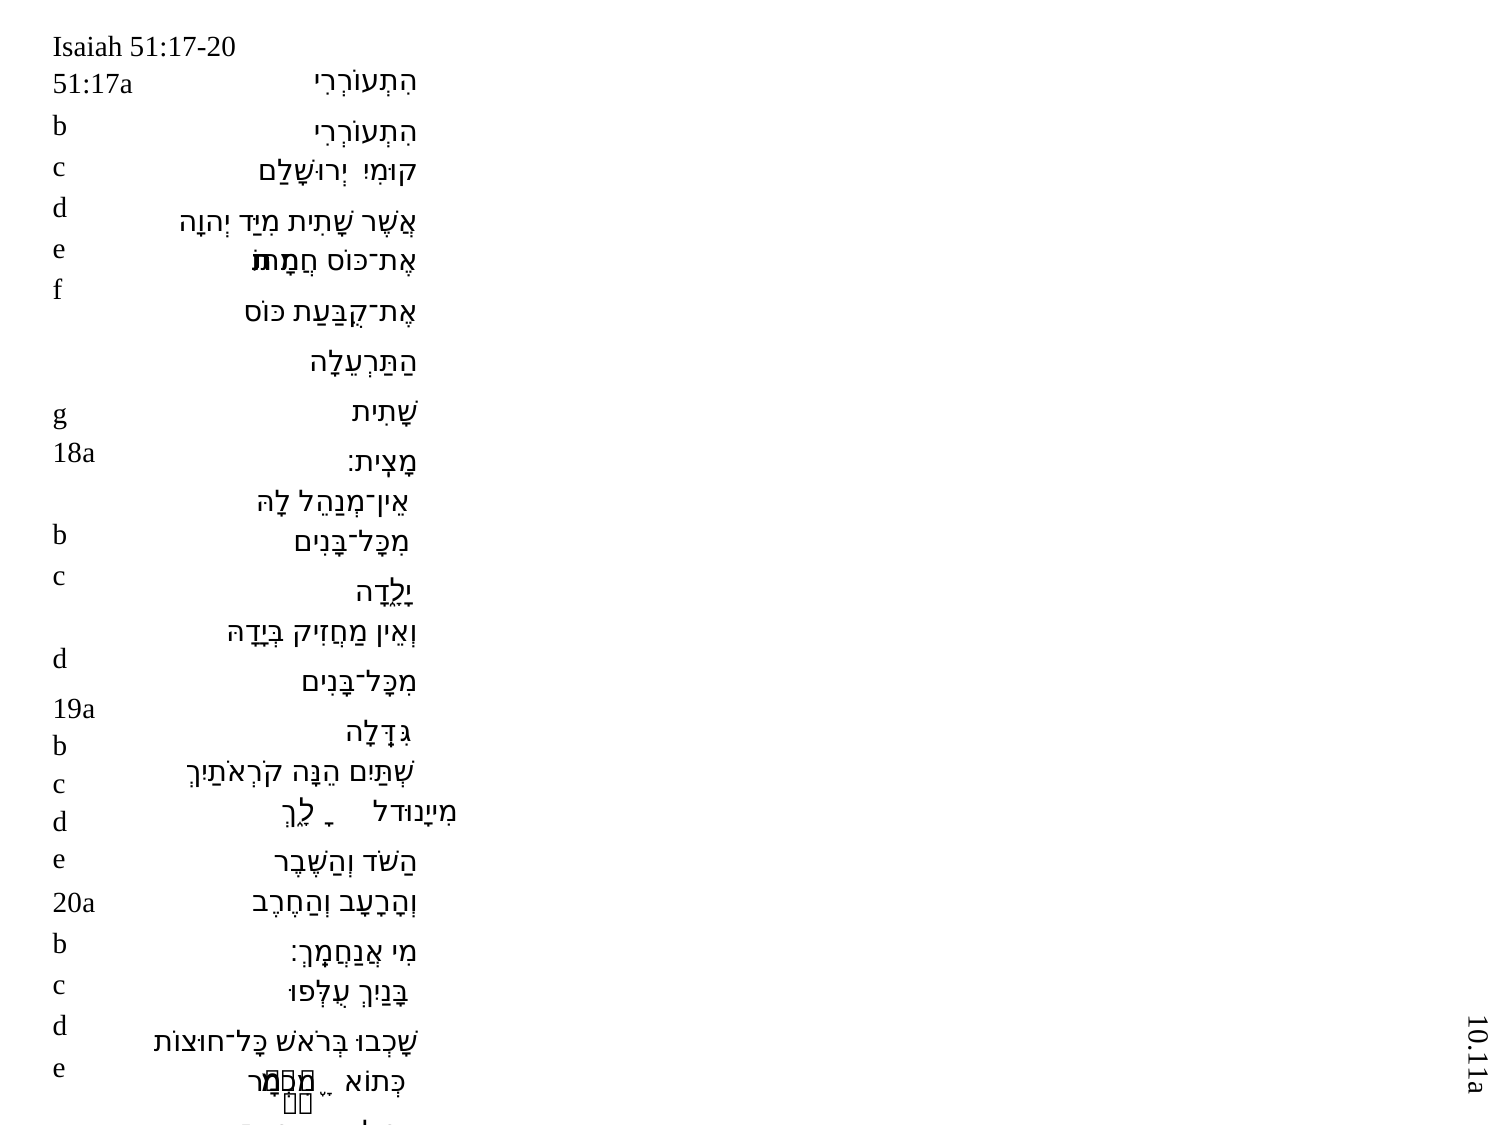

Isaiah 51:17-20
הִתְעוֹרְרִי
הִתְעוֹרְרִי
קוּמִיִ יְרוּשָׁלַם
אֲשֶׁר שָׁתִית מִיַּד יְהוָה
אֶת־כּוֹס חֲמָת֑וֹ
אֶת־קֻבַּעַת כּוֹס
הַתַּרְעֵלָה
שָׁתִית
 מָצִֽית׃
 אֵין־מְנַהֵל לָהּ
מִכָּל־בָּנִים
יָלָ֑דָה
וְאֵין מַחֲזִיק בְּיָדָהּ
מִכָּל־בָּנִים
גִּדֵּֽלָה
שְׁתַּיִם הֵנָּה קֹרְאֹתַיִךְ
מִי יָנוּד לָ֑ךְ
הַשֹּׁד וְהַשֶּׁבֶר
וְהָרָעָב וְהַחֶרֶב
מִי אֲנַחֲמֵֽךְ׃
בָּנַיִךְ עֻלְּפוּ
שָׁכְבוּ בְּרֹאשׁ כָּל־חוּצוֹת
כְּתוֹא מִכְמָ֪ר
הַֽמְלֵאִים חֲמַת־יְהוָה
גַּעֲרַת אֱלֹהַֽיִךְ׃
51:17a
b
c
d
e
f
g
18a
b
c
d
19a
b
c
d
e
20a
b
c
d
e
10.11a